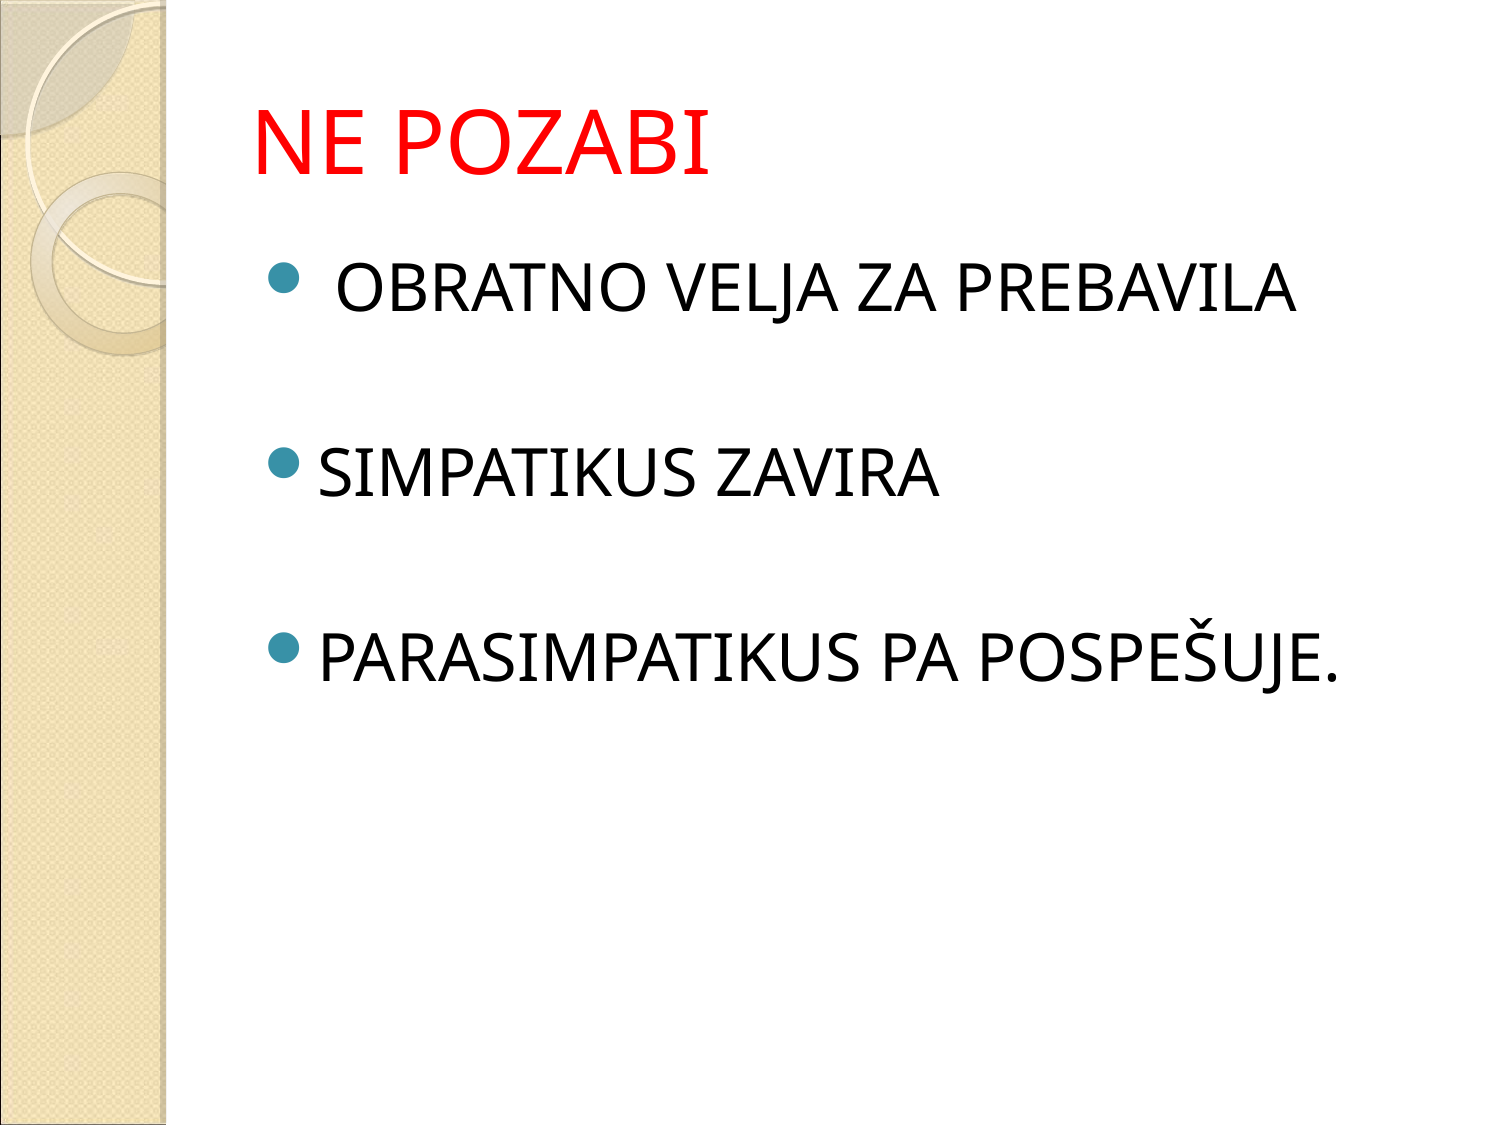

# NE POZABI
 OBRATNO VELJA ZA PREBAVILA
SIMPATIKUS ZAVIRA
PARASIMPATIKUS PA POSPEŠUJE.